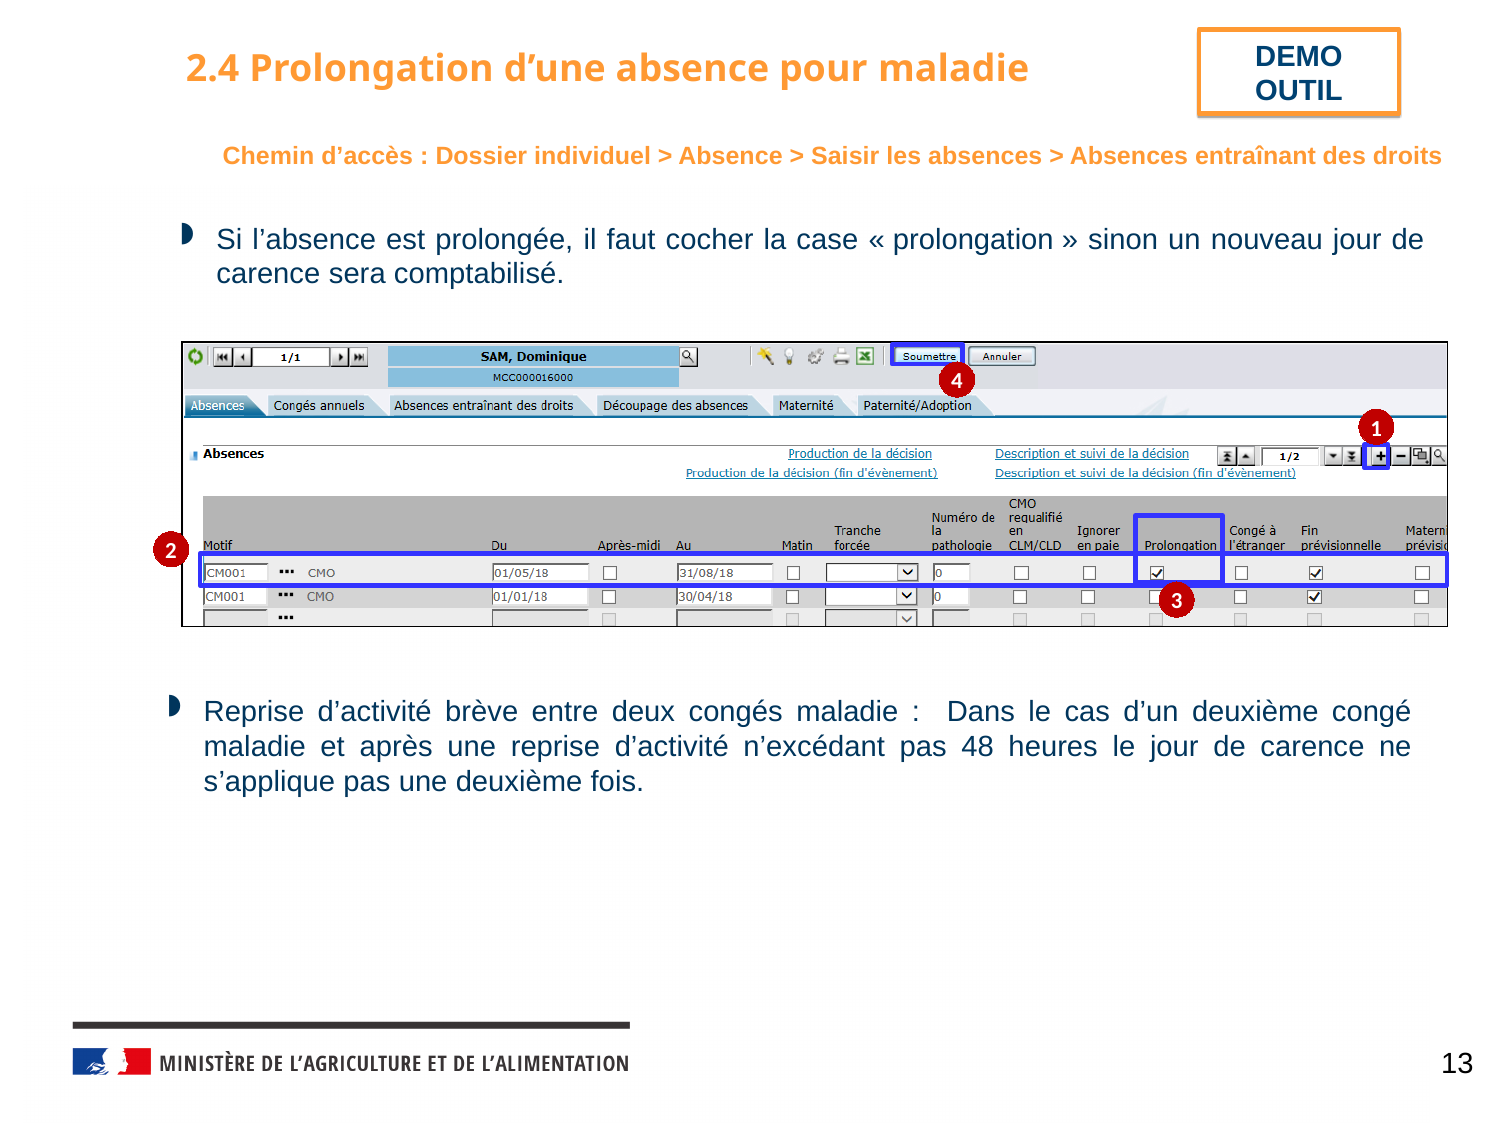

DEMO OUTIL
2.4 Prolongation d’une absence pour maladie
Chemin d’accès : Dossier individuel > Absence > Saisir les absences > Absences entraînant des droits
Si l’absence est prolongée, il faut cocher la case « prolongation » sinon un nouveau jour de carence sera comptabilisé.
4
1
2
3
Reprise d’activité brève entre deux congés maladie : Dans le cas d’un deuxième congé maladie et après une reprise d’activité n’excédant pas 48 heures le jour de carence ne s’applique pas une deuxième fois.